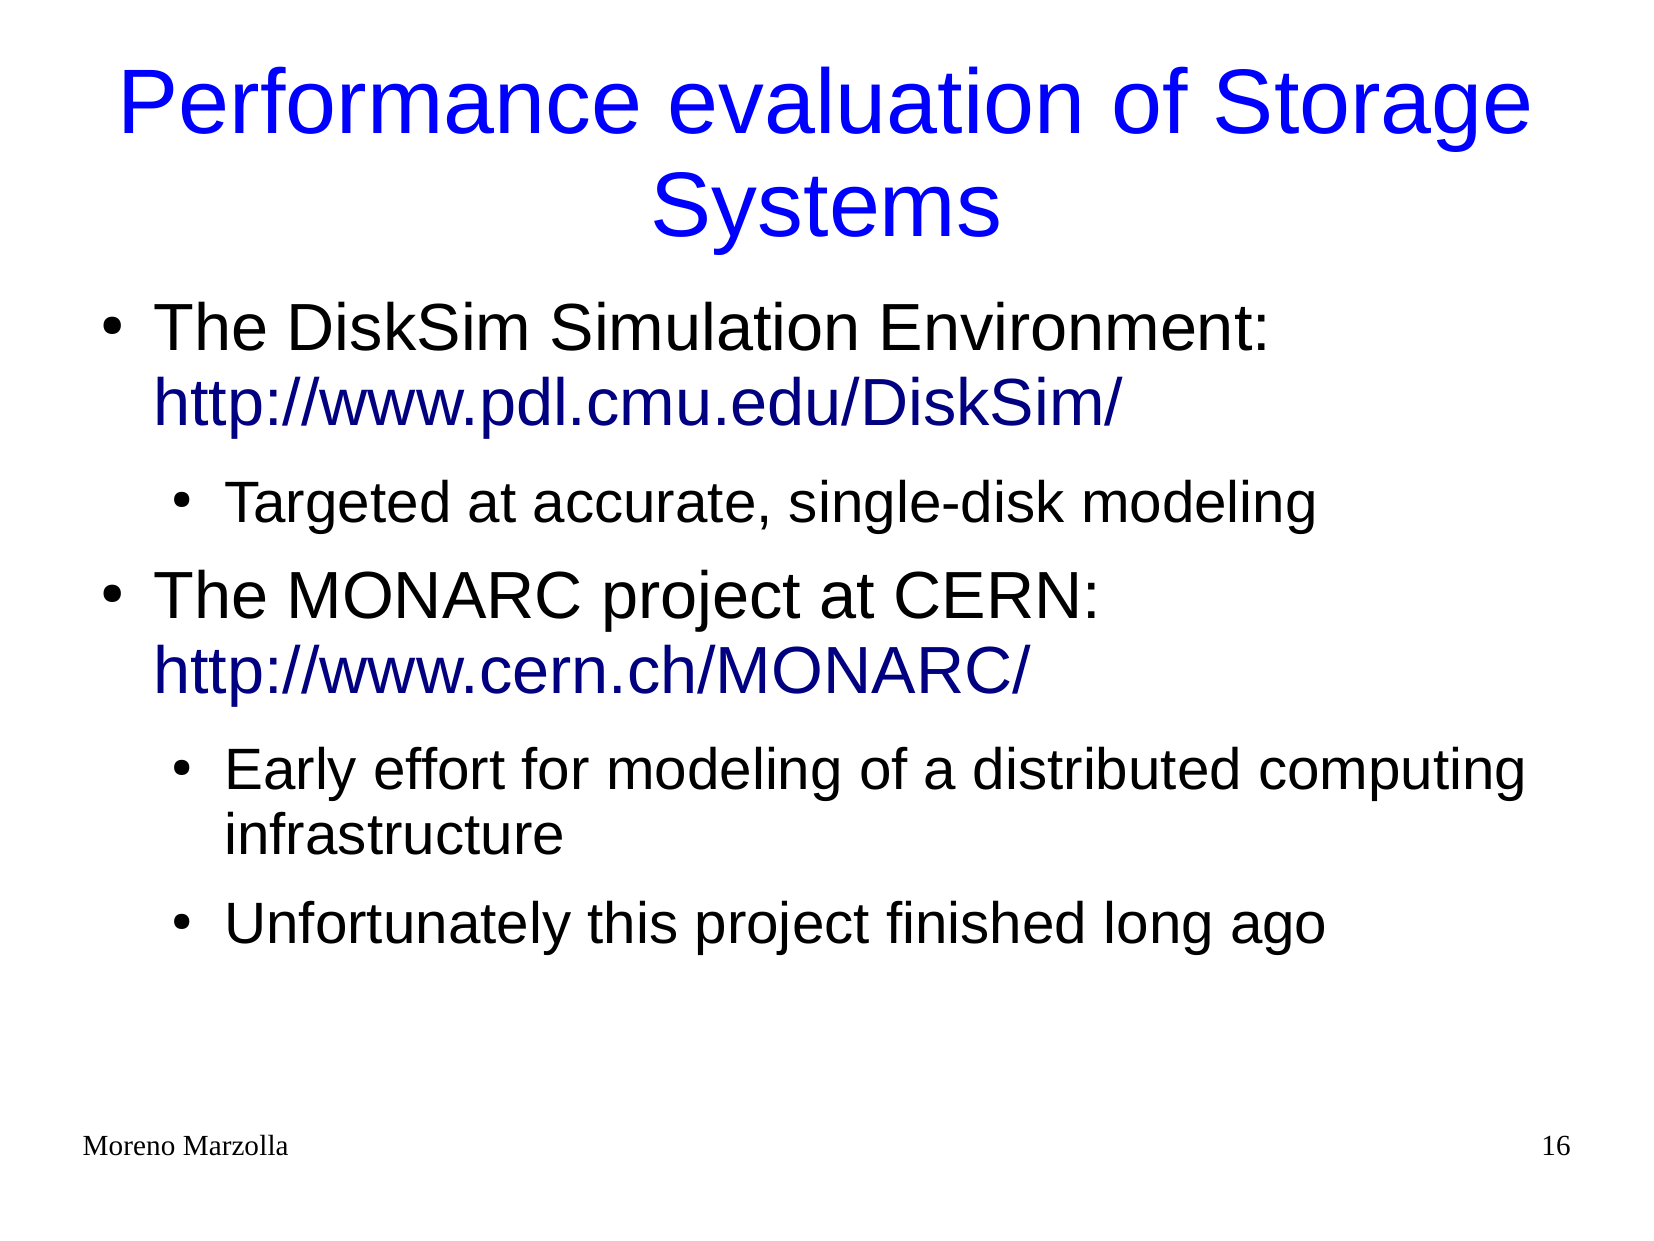

# Performance evaluation of Storage Systems
The DiskSim Simulation Environment: http://www.pdl.cmu.edu/DiskSim/
Targeted at accurate, single-disk modeling
The MONARC project at CERN: http://www.cern.ch/MONARC/
Early effort for modeling of a distributed computing infrastructure
Unfortunately this project finished long ago
Moreno Marzolla
16